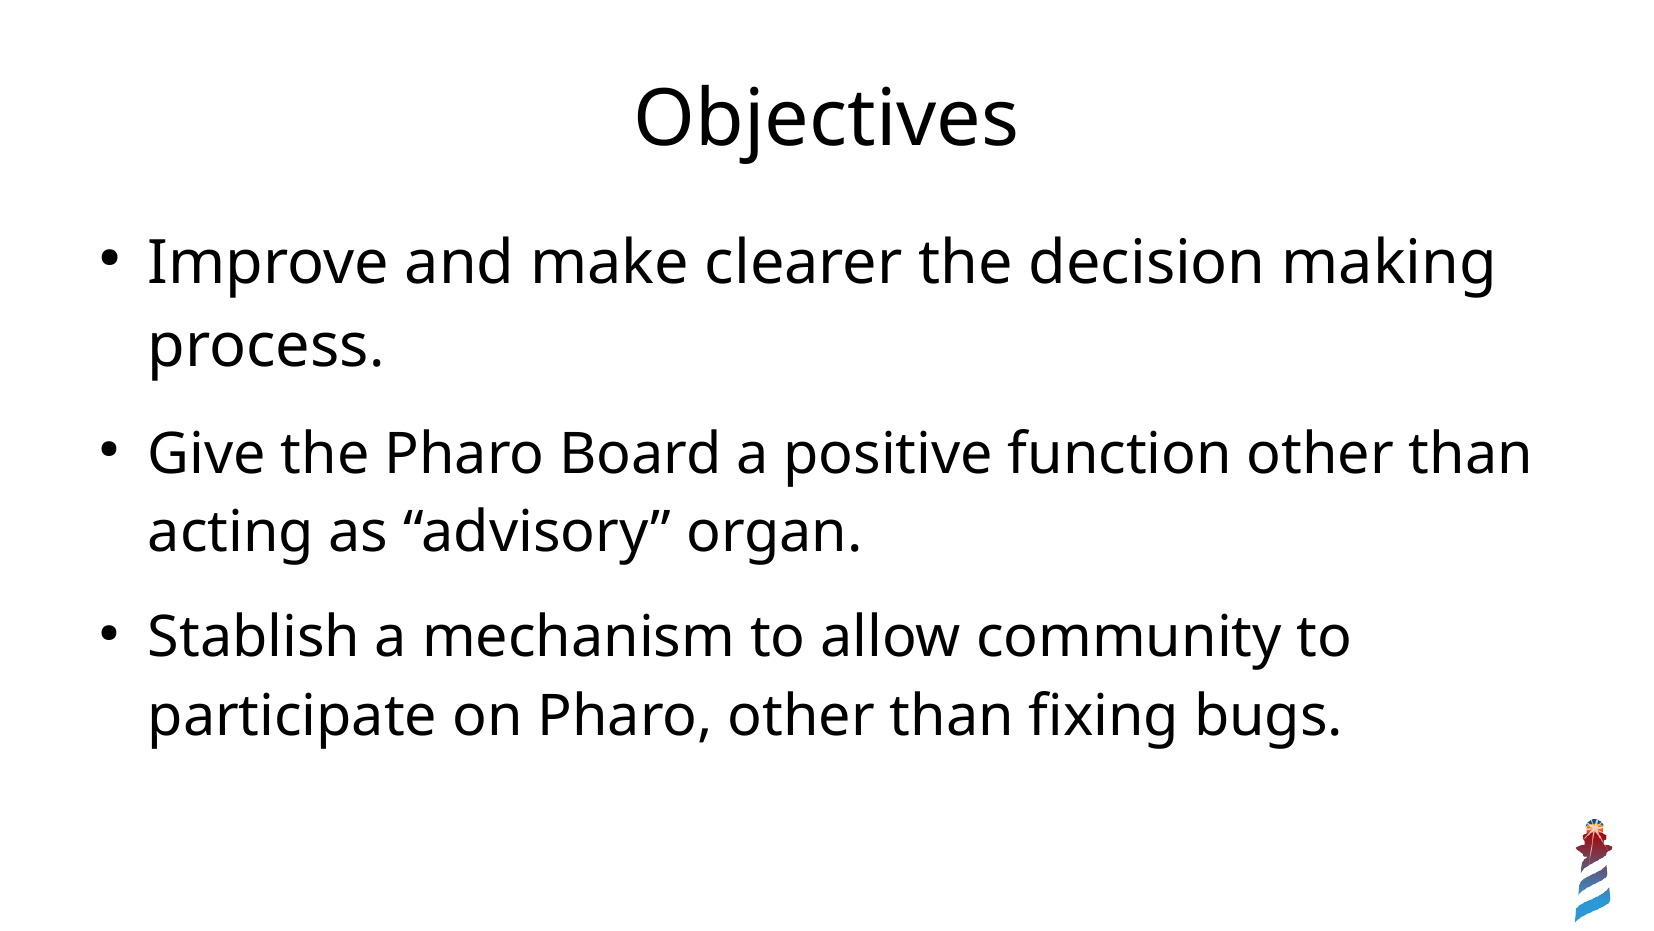

# Objectives
Improve and make clearer the decision making process.
Give the Pharo Board a positive function other than acting as “advisory” organ.
Stablish a mechanism to allow community to participate on Pharo, other than fixing bugs.